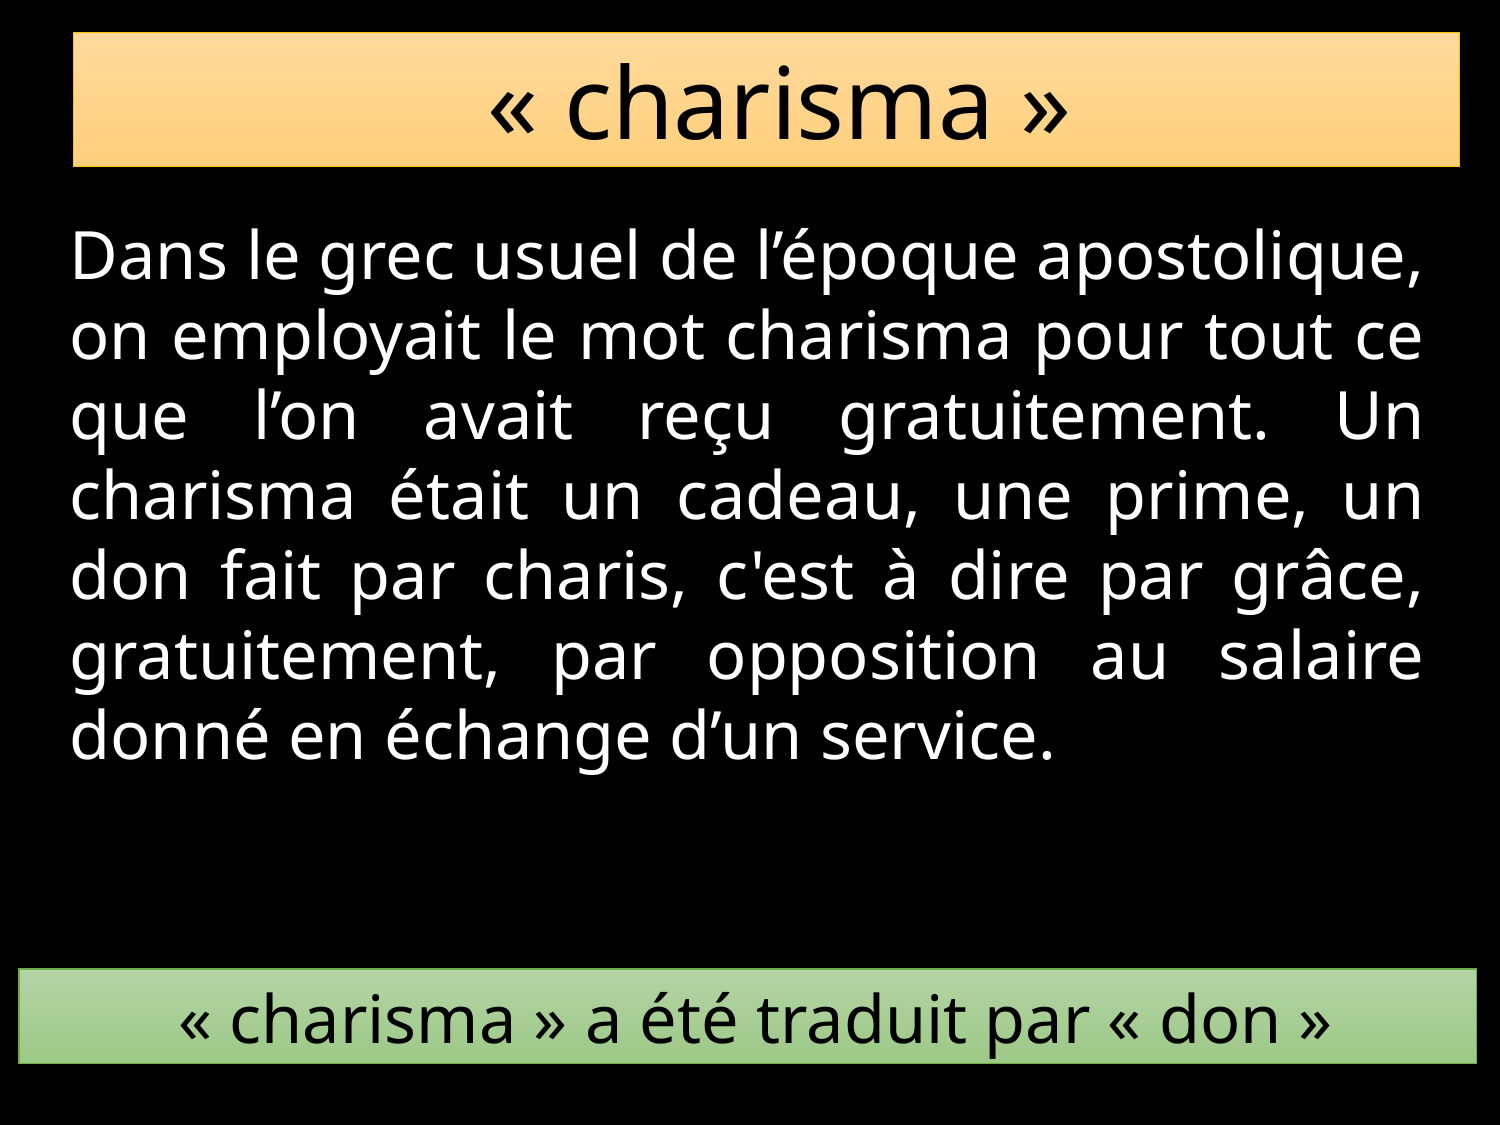

« charisma »
Dans le grec usuel de l’époque apostolique, on employait le mot charisma pour tout ce que l’on avait reçu gratuitement. Un charisma était un cadeau, une prime, un don fait par charis, c'est à dire par grâce, gratuitement, par opposition au salaire donné en échange d’un service.
 « charisma » a été traduit par « don »